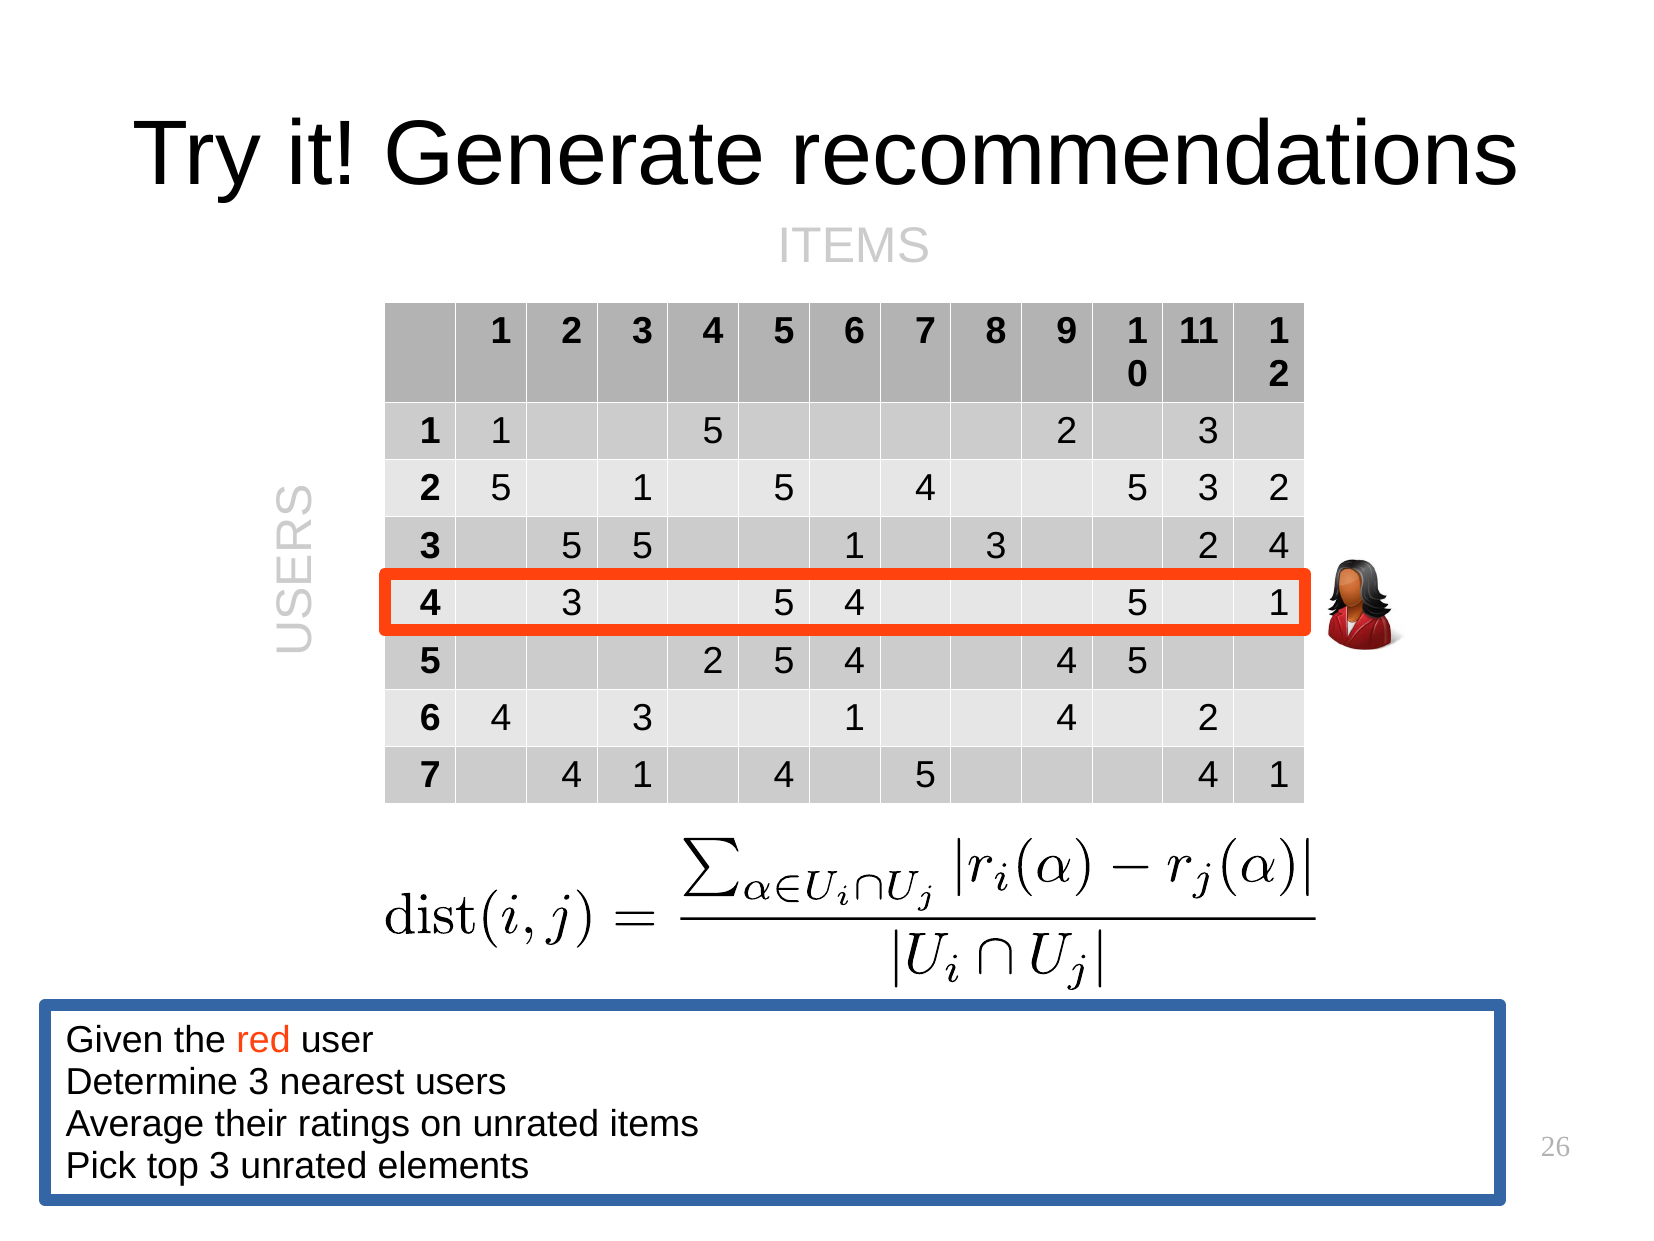

# Try it! Generate recommendations
ITEMS
| | 1 | 2 | 3 | 4 | 5 | 6 | 7 | 8 | 9 | 10 | 11 | 12 |
| --- | --- | --- | --- | --- | --- | --- | --- | --- | --- | --- | --- | --- |
| 1 | 1 | | | 5 | | | | | 2 | | 3 | |
| 2 | 5 | | 1 | | 5 | | 4 | | | 5 | 3 | 2 |
| 3 | | 5 | 5 | | | 1 | | 3 | | | 2 | 4 |
| 4 | | 3 | | | 5 | 4 | | | | 5 | | 1 |
| 5 | | | | 2 | 5 | 4 | | | 4 | 5 | | |
| 6 | 4 | | 3 | | | 1 | | | 4 | | 2 | |
| 7 | | 4 | 1 | | 4 | | 5 | | | | 4 | 1 |
USERS
Given the red user
Determine 3 nearest users
Average their ratings on unrated items
Pick top 3 unrated elements
26